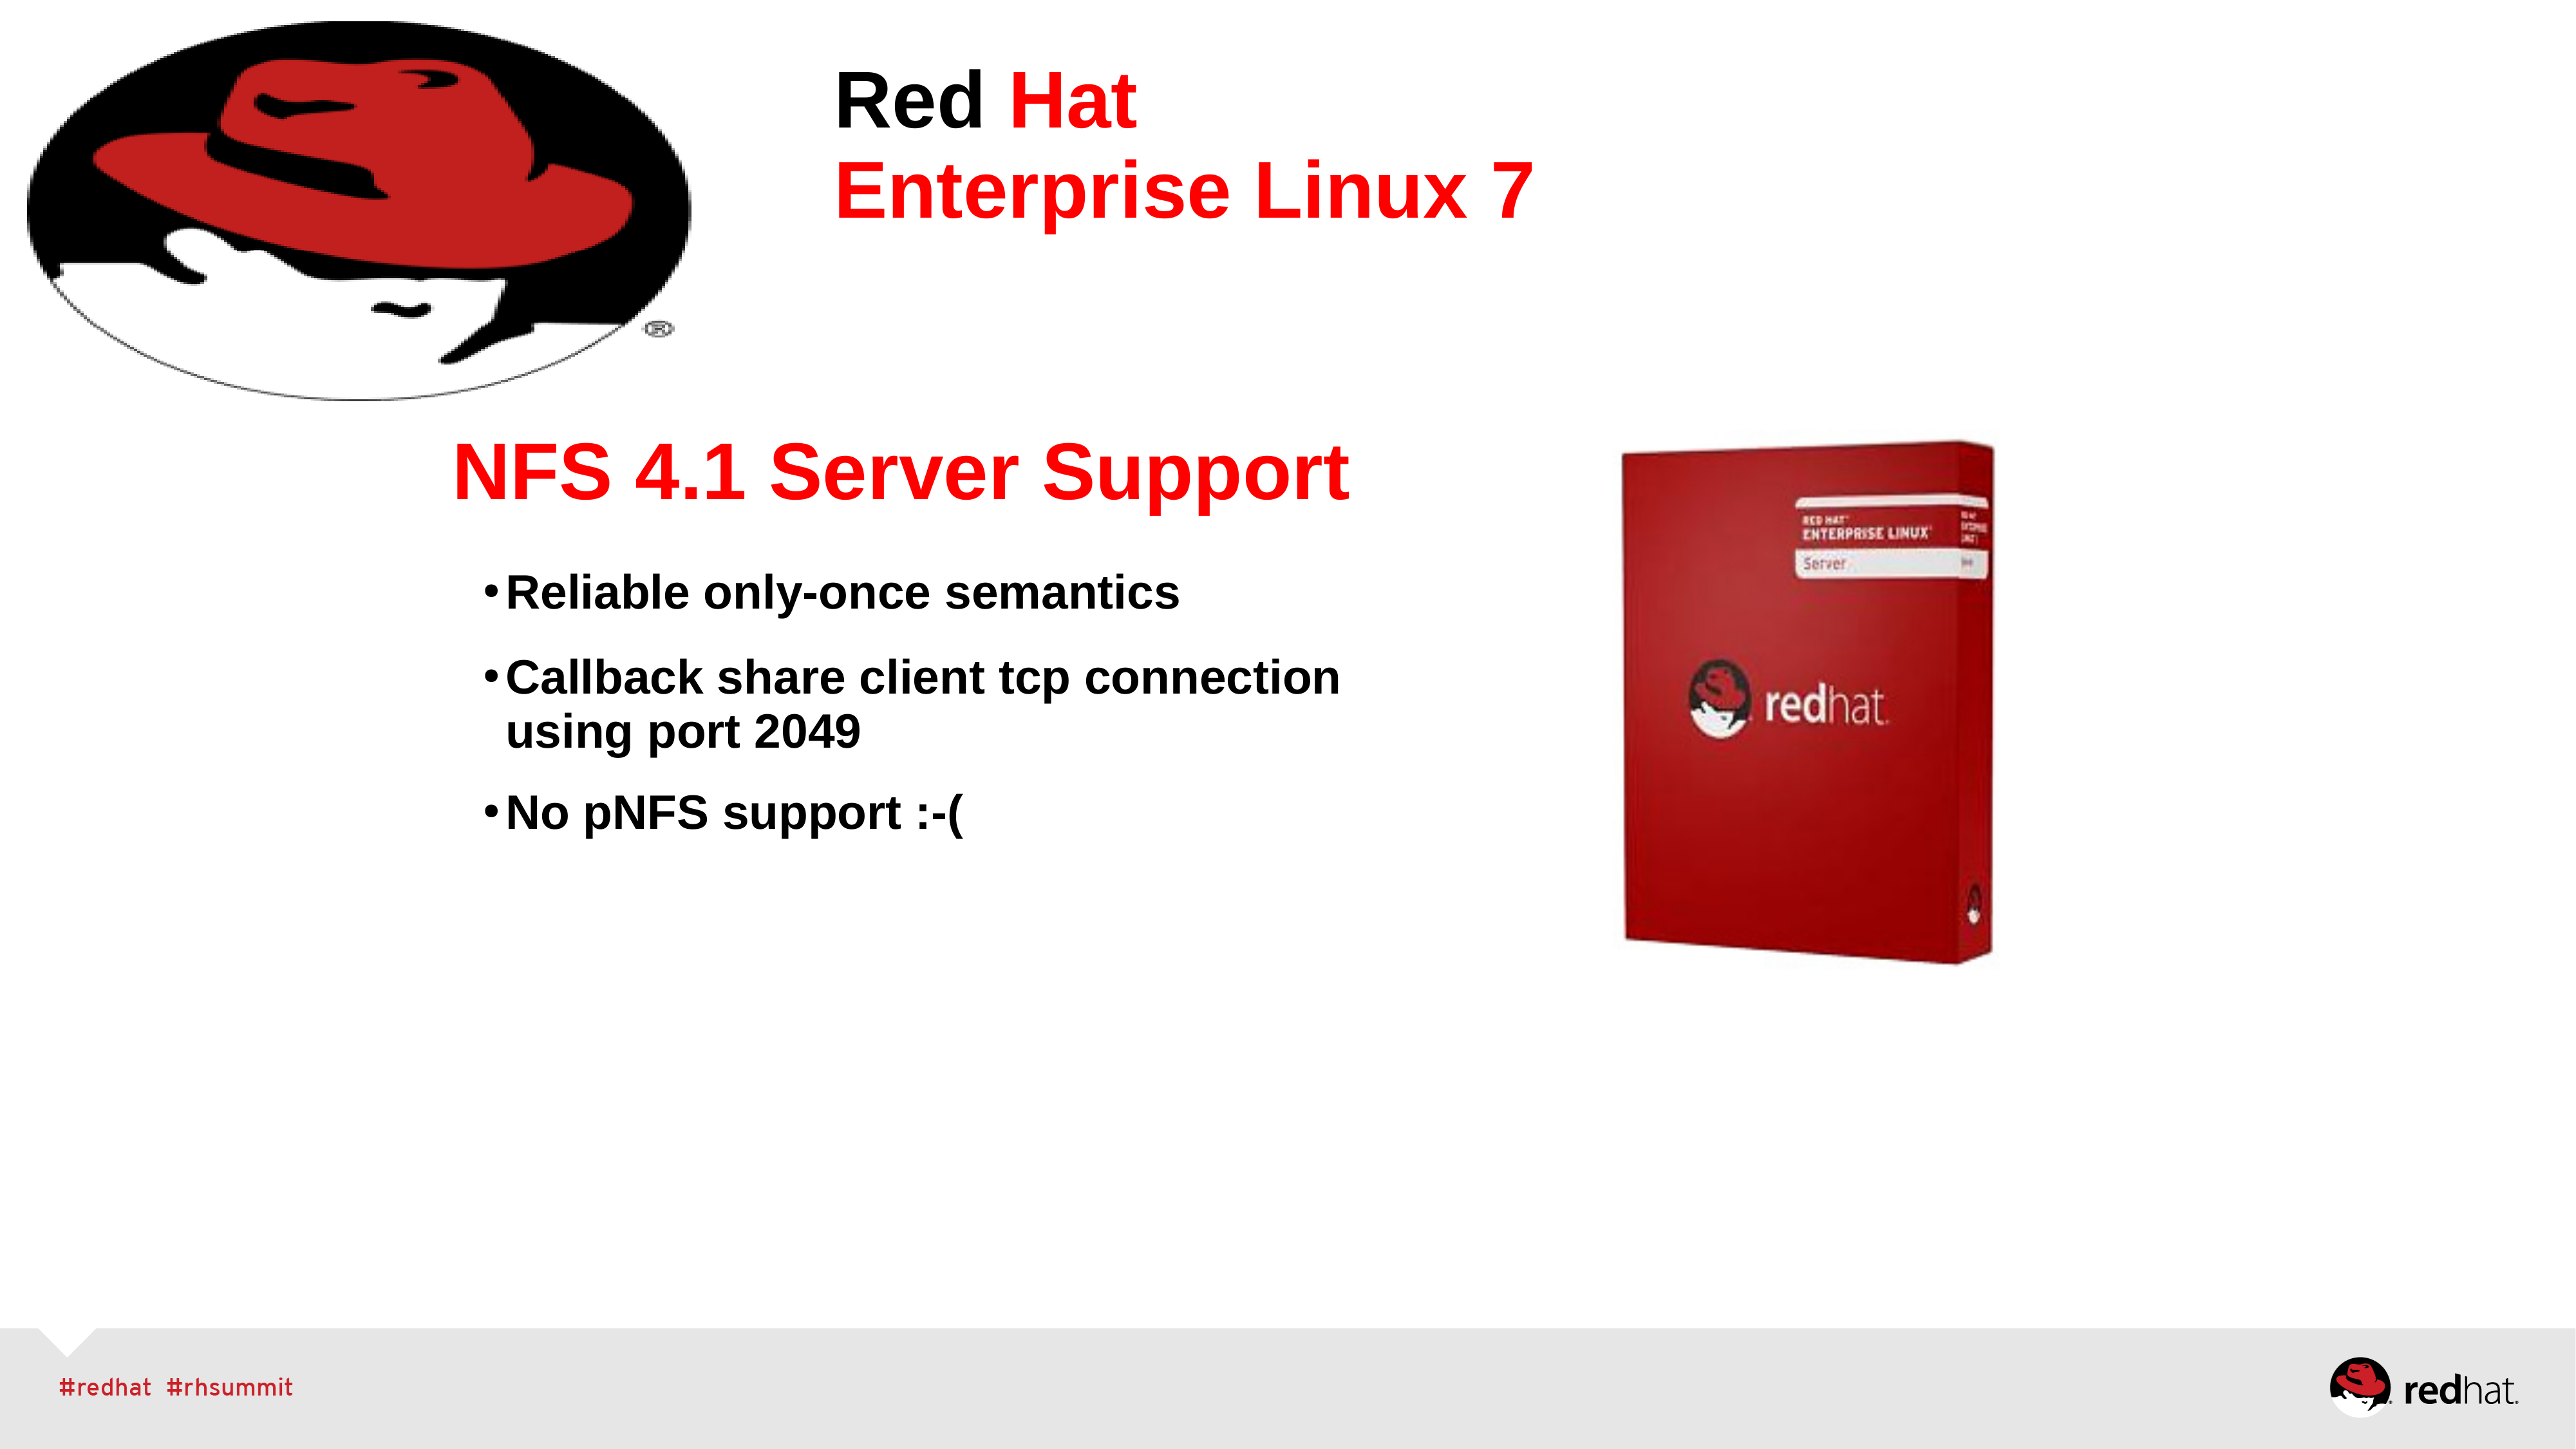

Red Hat
Enterprise Linux 7
NFS 4.1 Server Support
Reliable only-once semantics
Callback share client tcp connection using port 2049
No pNFS support :-(